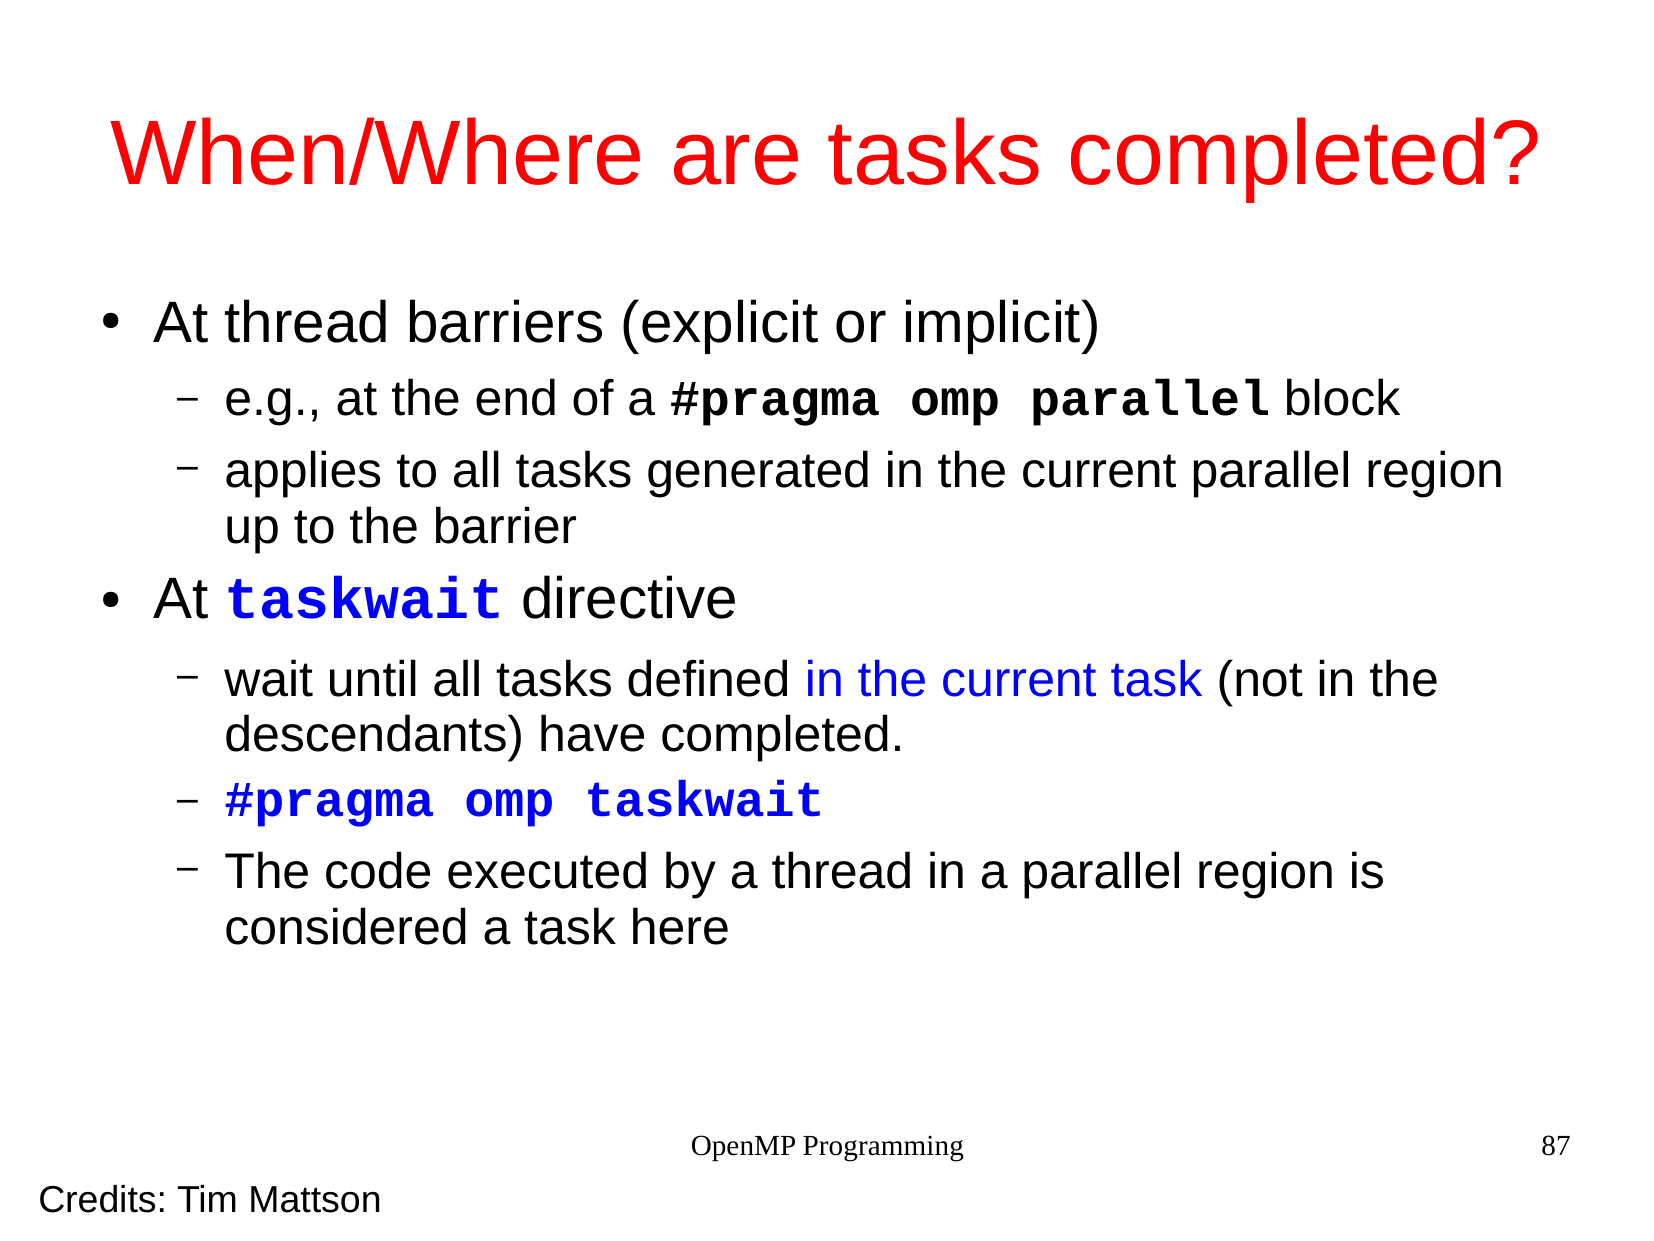

# When/Where are tasks completed?
At thread barriers (explicit or implicit)
e.g., at the end of a #pragma omp parallel block
applies to all tasks generated in the current parallel region up to the barrier
At taskwait directive
wait until all tasks defined in the current task (not in the descendants) have completed.
#pragma omp taskwait
The code executed by a thread in a parallel region is considered a task here
OpenMP Programming
87
Credits: Tim Mattson